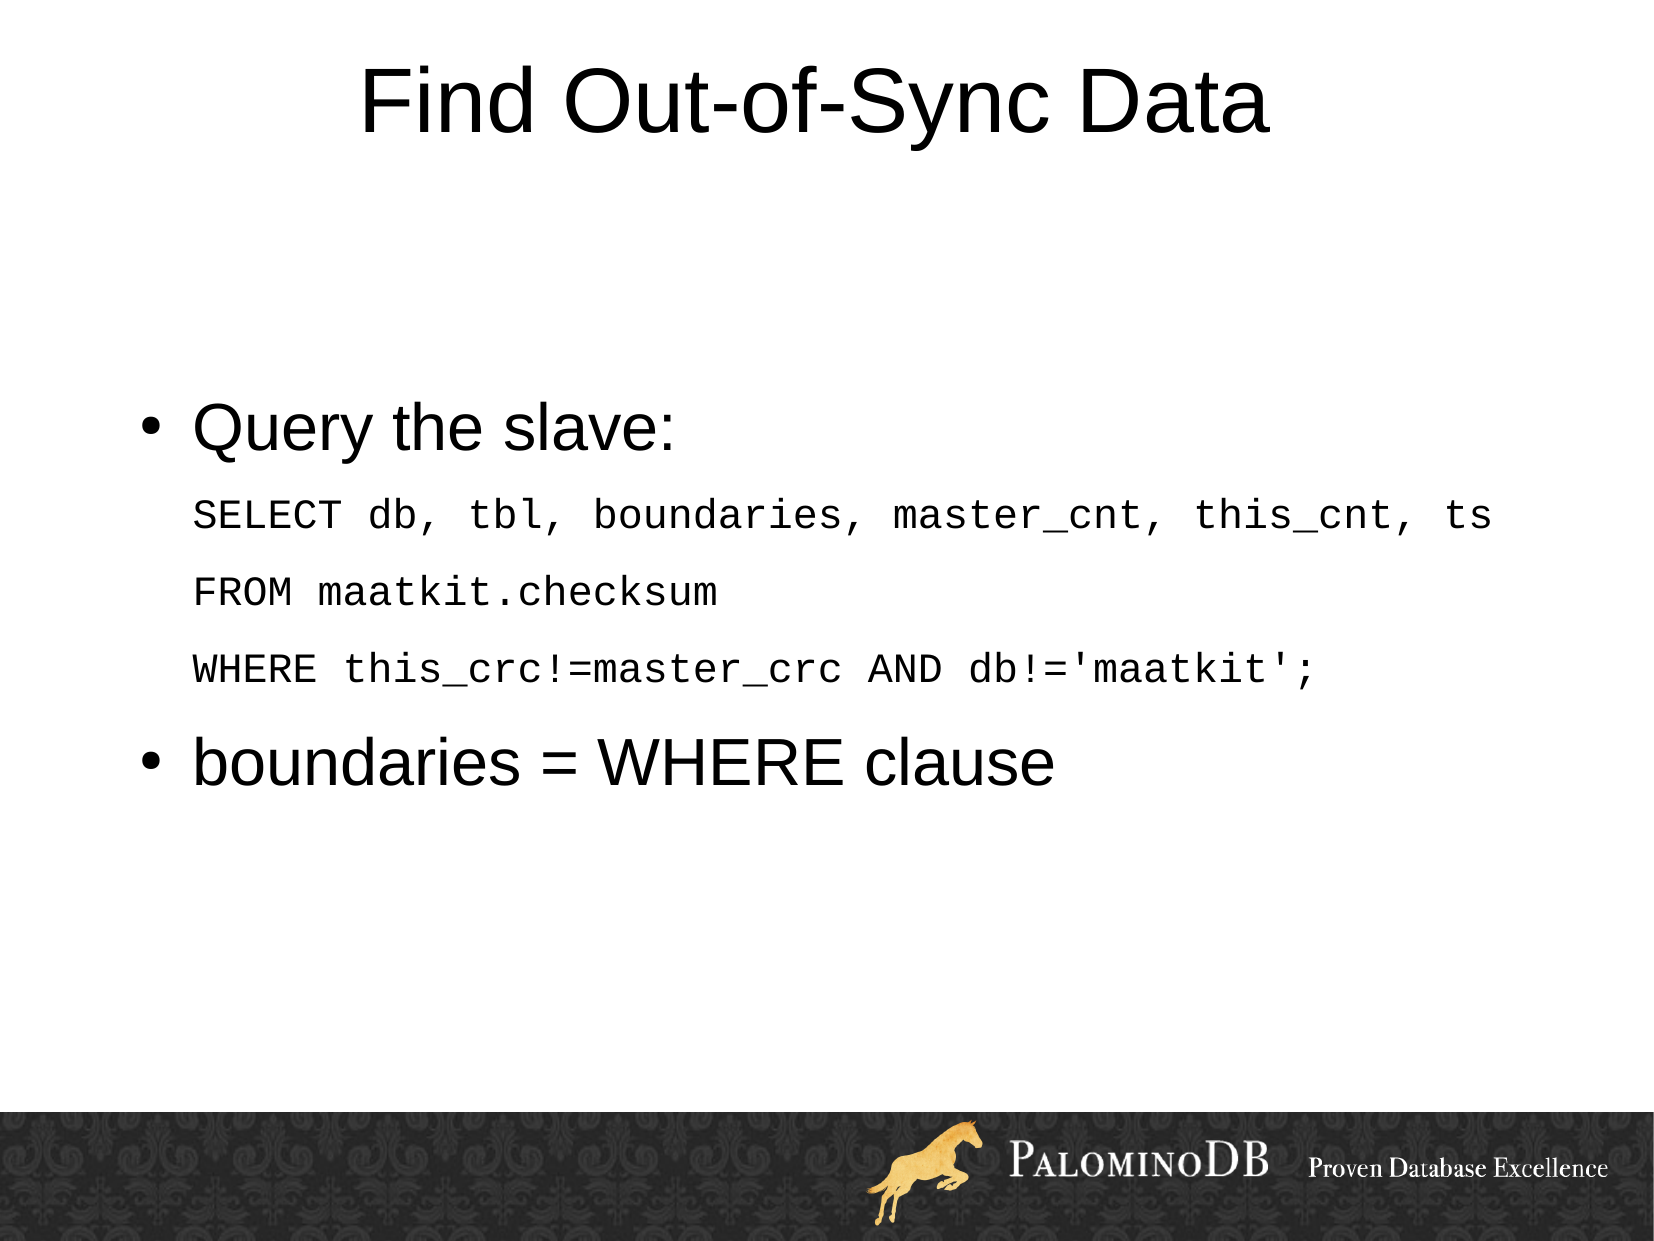

# Find Out-of-Sync Data
Query the slave:
SELECT db, tbl, boundaries, master_cnt, this_cnt, ts
FROM maatkit.checksum
WHERE this_crc!=master_crc AND db!='maatkit';
boundaries = WHERE clause